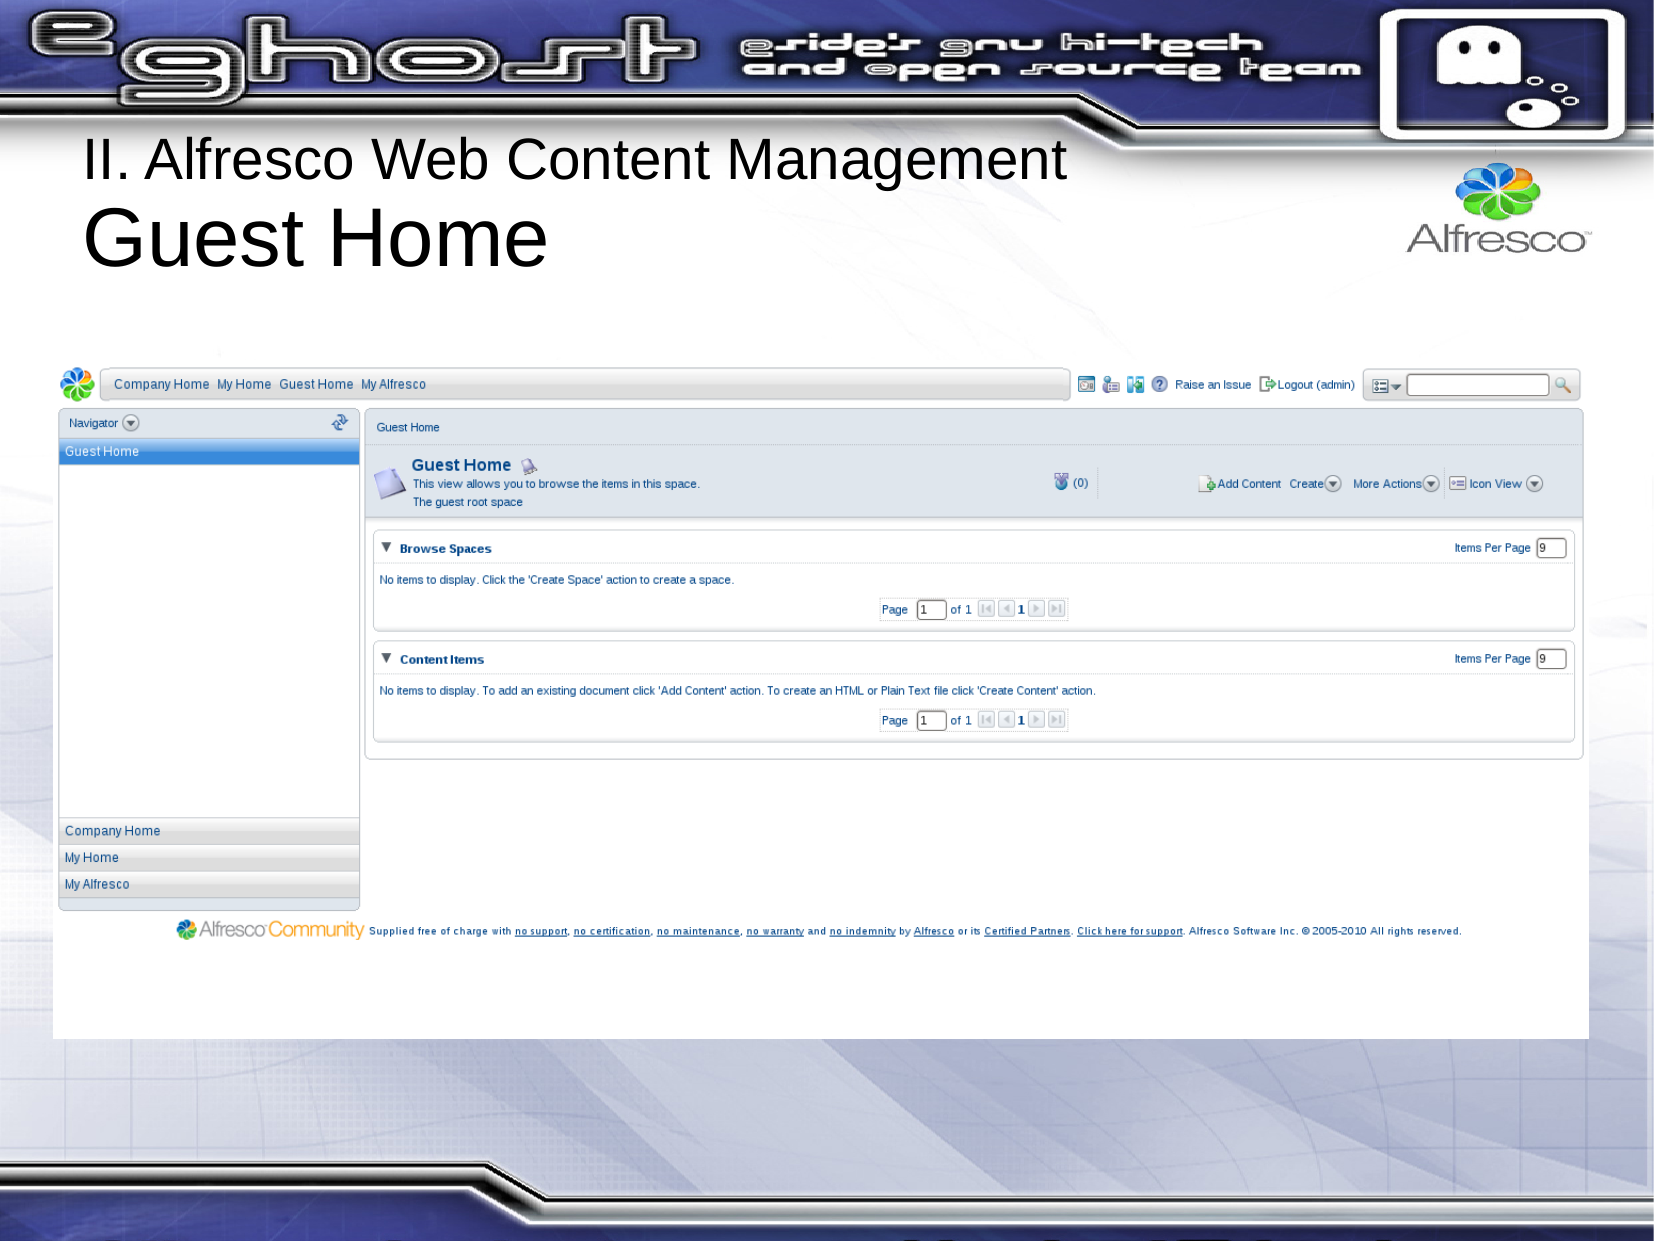

# II. Alfresco Web Content Management Guest Home